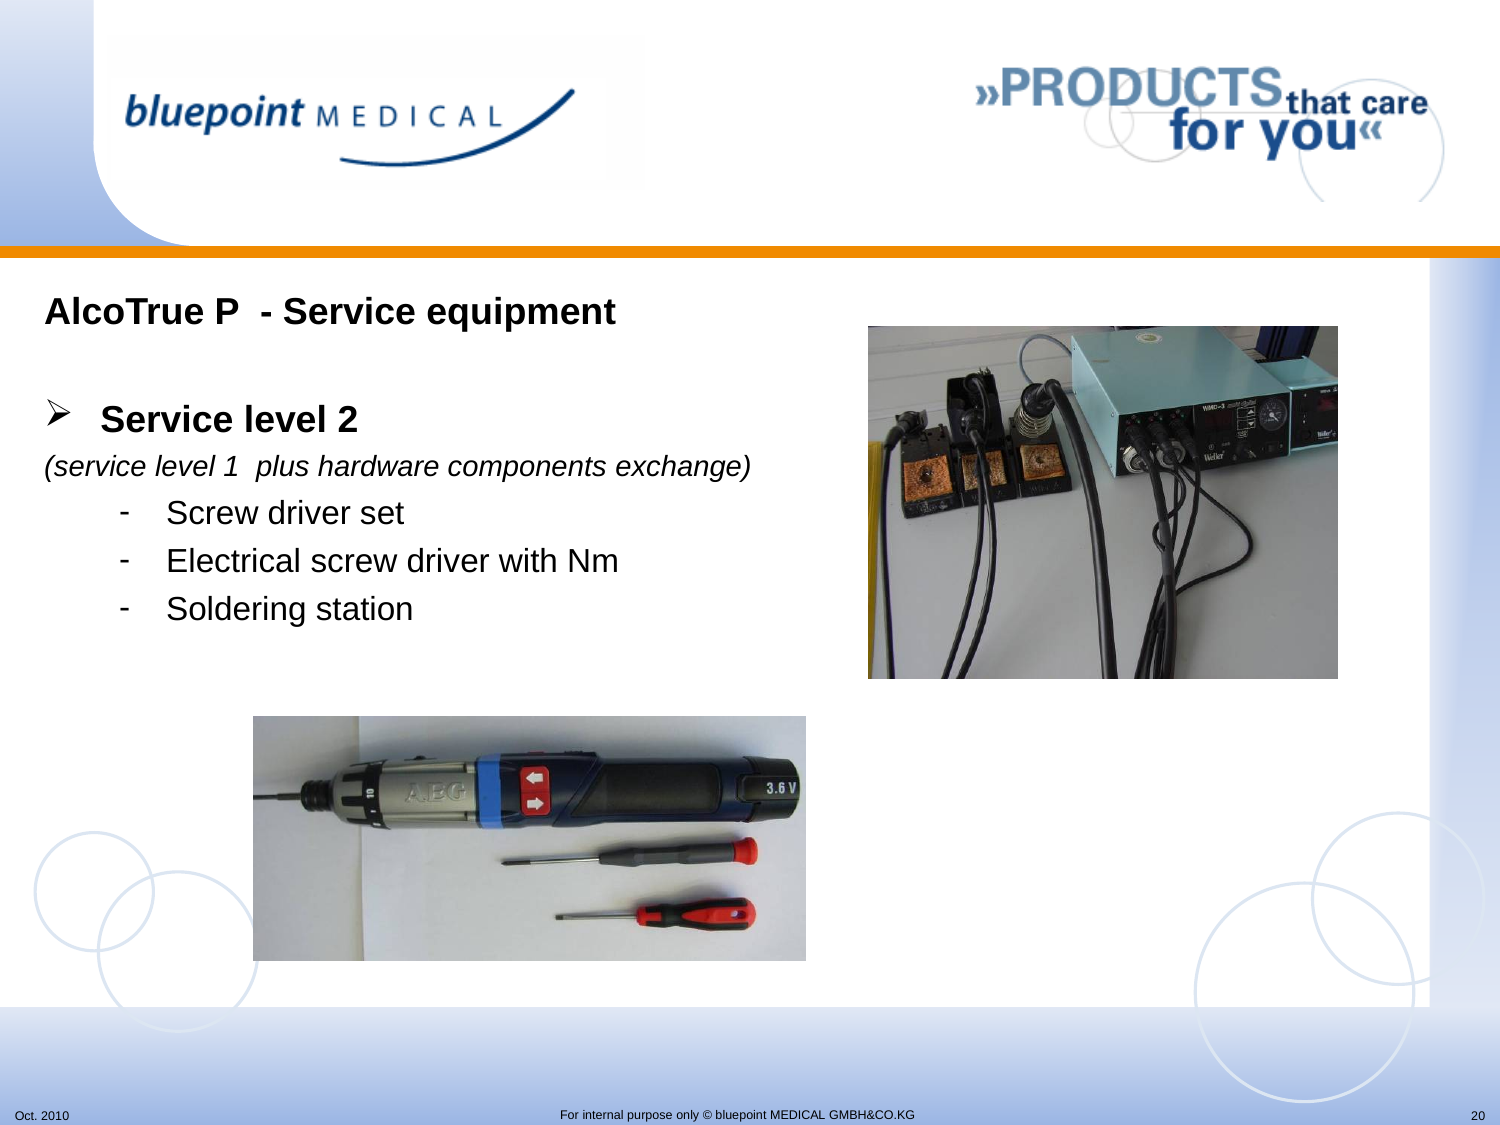

# AlcoTrue P - Service equipment
Service level 2
(service level 1 plus hardware components exchange)
Screw driver set
Electrical screw driver with Nm
Soldering station